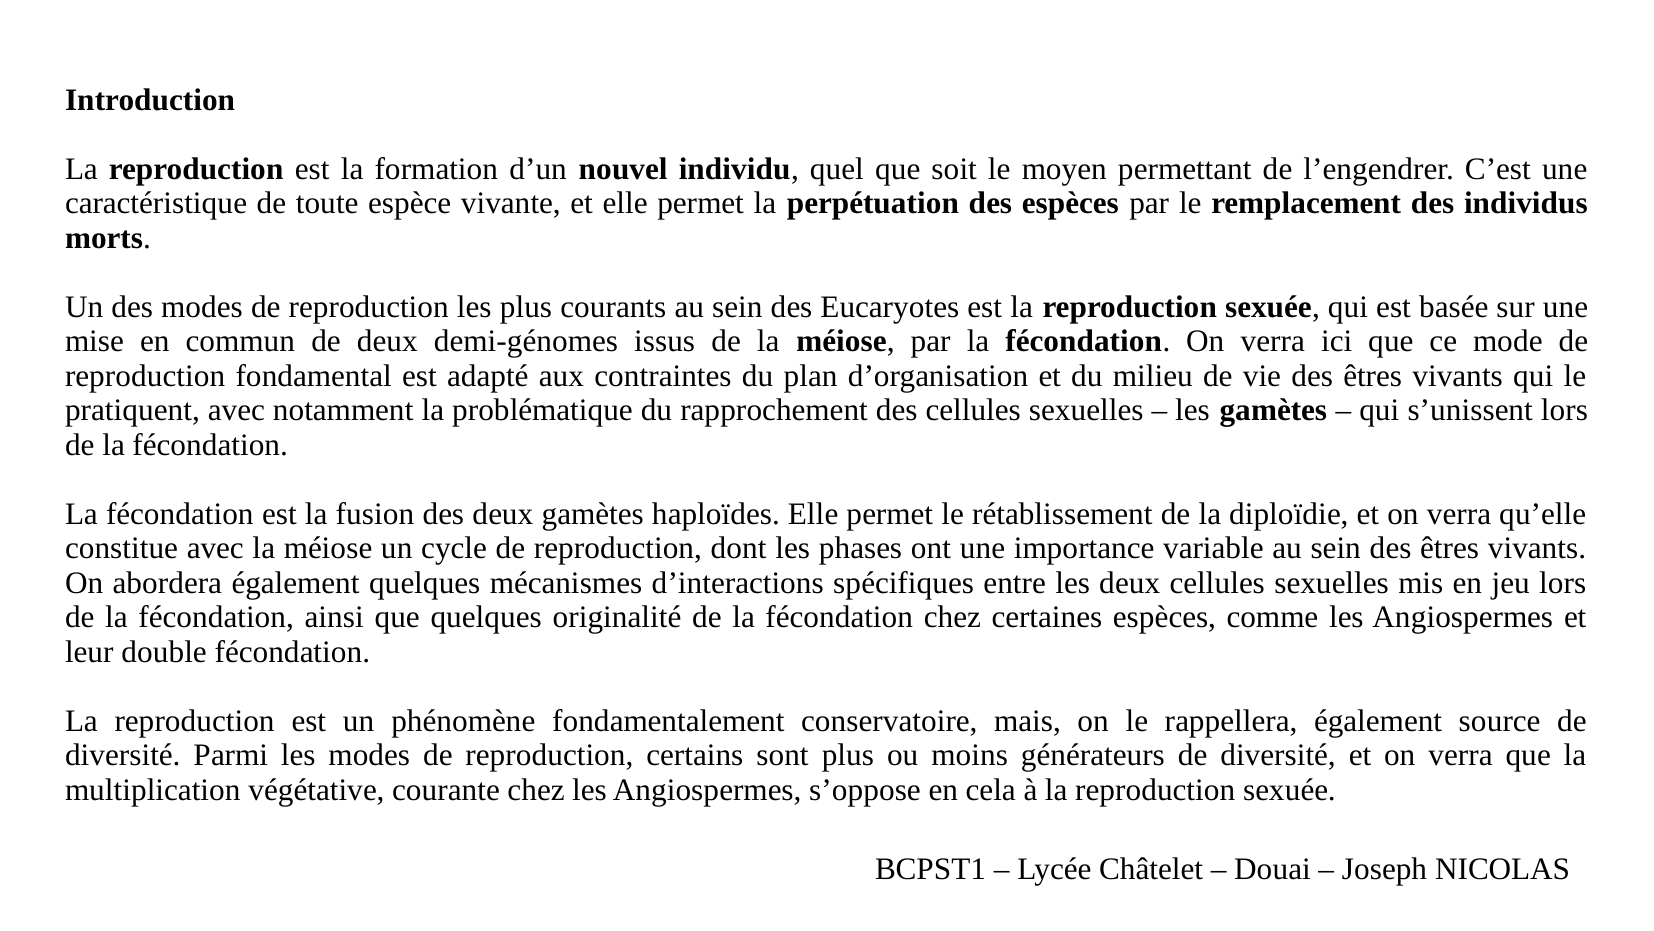

Introduction
La reproduction est la formation d’un nouvel individu, quel que soit le moyen permettant de l’engendrer. C’est une caractéristique de toute espèce vivante, et elle permet la perpétuation des espèces par le remplacement des individus morts.
Un des modes de reproduction les plus courants au sein des Eucaryotes est la reproduction sexuée, qui est basée sur une mise en commun de deux demi-génomes issus de la méiose, par la fécondation. On verra ici que ce mode de reproduction fondamental est adapté aux contraintes du plan d’organisation et du milieu de vie des êtres vivants qui le pratiquent, avec notamment la problématique du rapprochement des cellules sexuelles – les gamètes – qui s’unissent lors de la fécondation.
La fécondation est la fusion des deux gamètes haploïdes. Elle permet le rétablissement de la diploïdie, et on verra qu’elle constitue avec la méiose un cycle de reproduction, dont les phases ont une importance variable au sein des êtres vivants. On abordera également quelques mécanismes d’interactions spécifiques entre les deux cellules sexuelles mis en jeu lors de la fécondation, ainsi que quelques originalité de la fécondation chez certaines espèces, comme les Angiospermes et leur double fécondation.
La reproduction est un phénomène fondamentalement conservatoire, mais, on le rappellera, également source de diversité. Parmi les modes de reproduction, certains sont plus ou moins générateurs de diversité, et on verra que la multiplication végétative, courante chez les Angiospermes, s’oppose en cela à la reproduction sexuée.
BCPST1 – Lycée Châtelet – Douai – Joseph NICOLAS